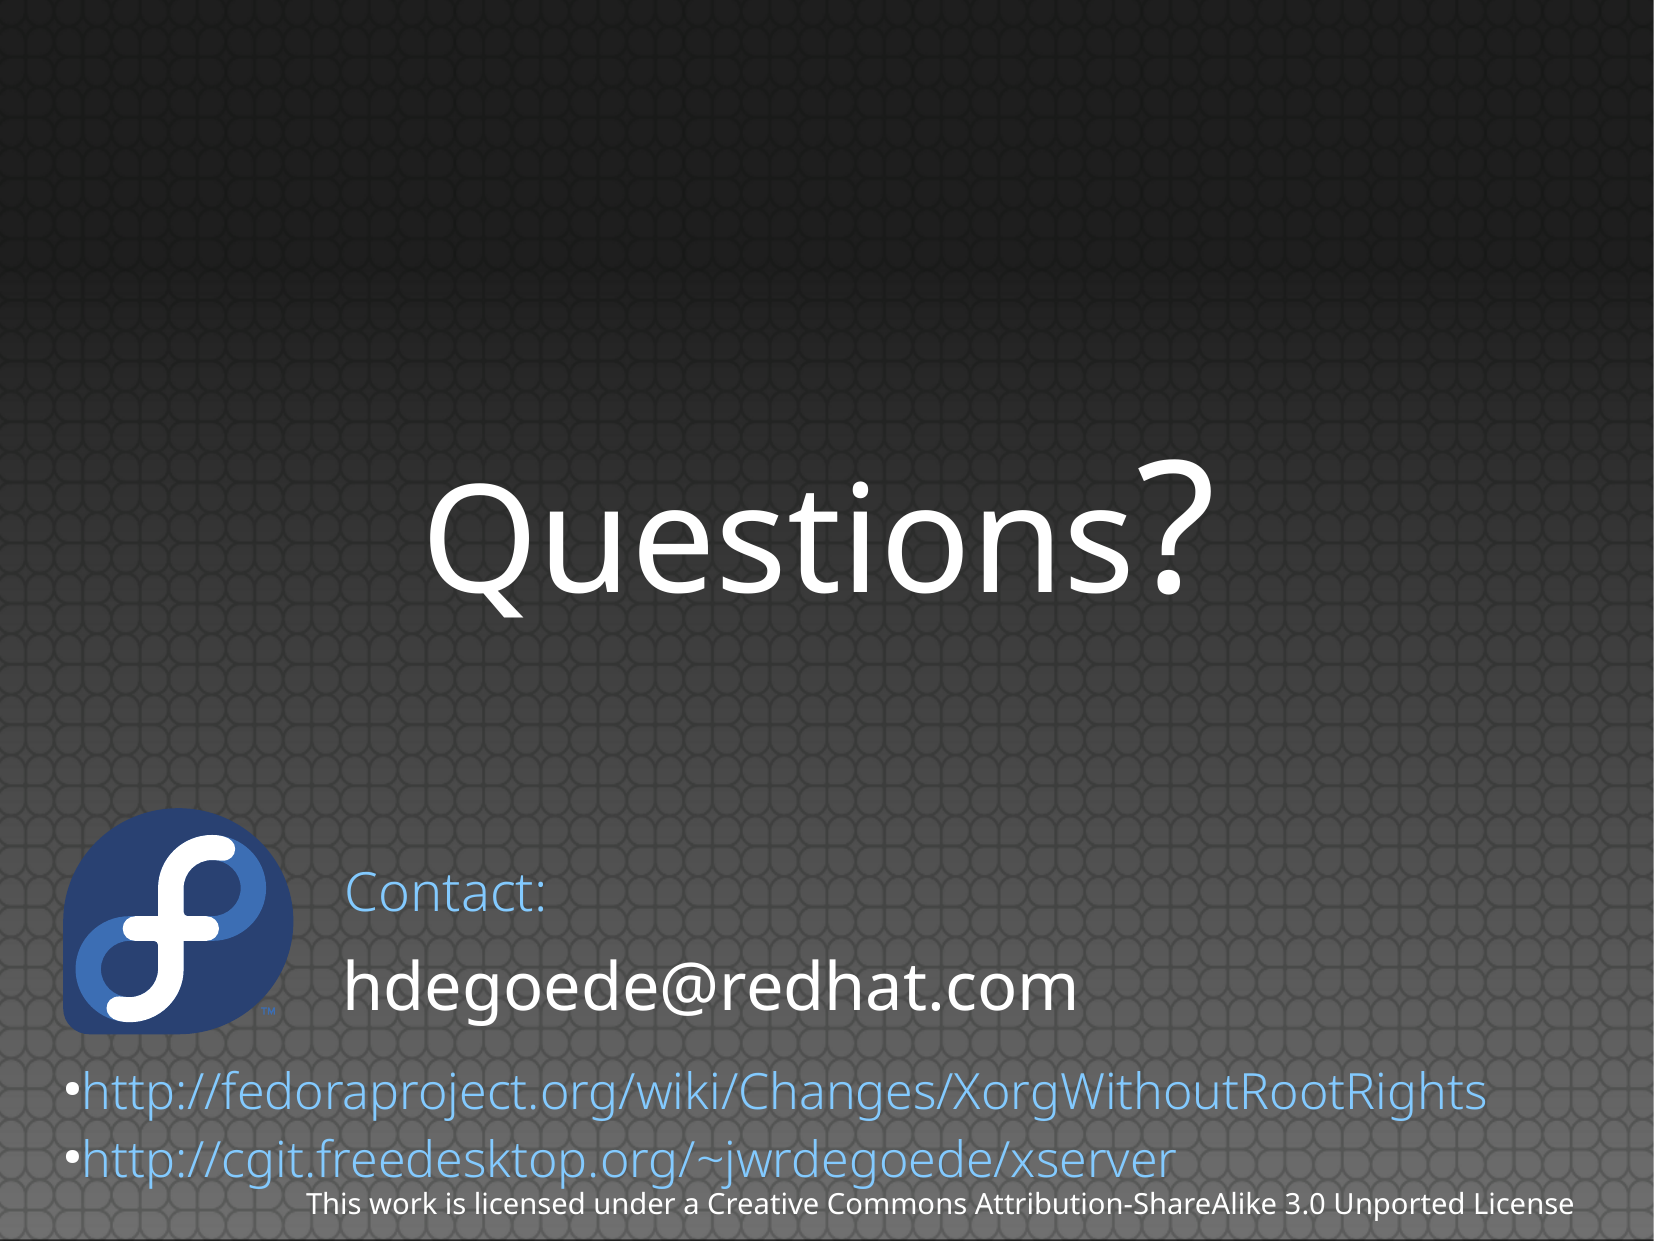

# Questions?
Contact:
hdegoede@redhat.com
http://fedoraproject.org/wiki/Changes/XorgWithoutRootRights
http://cgit.freedesktop.org/~jwrdegoede/xserver
This work is licensed under a Creative Commons Attribution-ShareAlike 3.0 Unported License